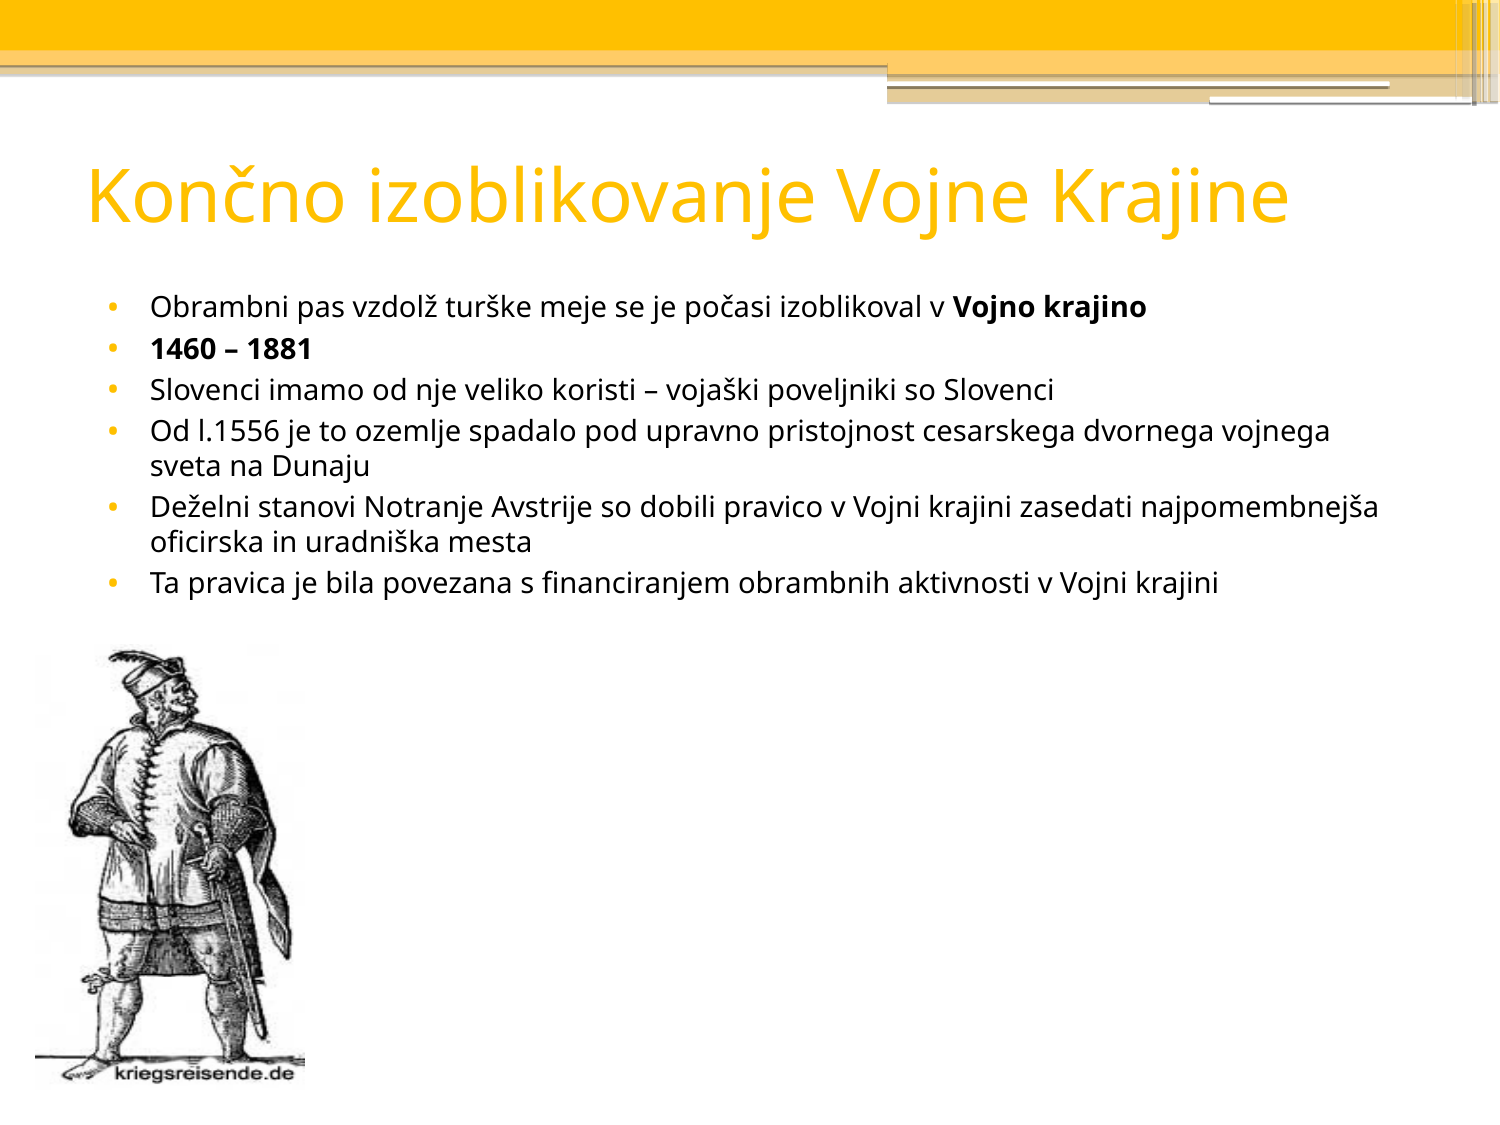

# Končno izoblikovanje Vojne Krajine
Obrambni pas vzdolž turške meje se je počasi izoblikoval v Vojno krajino
1460 – 1881
Slovenci imamo od nje veliko koristi – vojaški poveljniki so Slovenci
Od l.1556 je to ozemlje spadalo pod upravno pristojnost cesarskega dvornega vojnega sveta na Dunaju
Deželni stanovi Notranje Avstrije so dobili pravico v Vojni krajini zasedati najpomembnejša oficirska in uradniška mesta
Ta pravica je bila povezana s financiranjem obrambnih aktivnosti v Vojni krajini